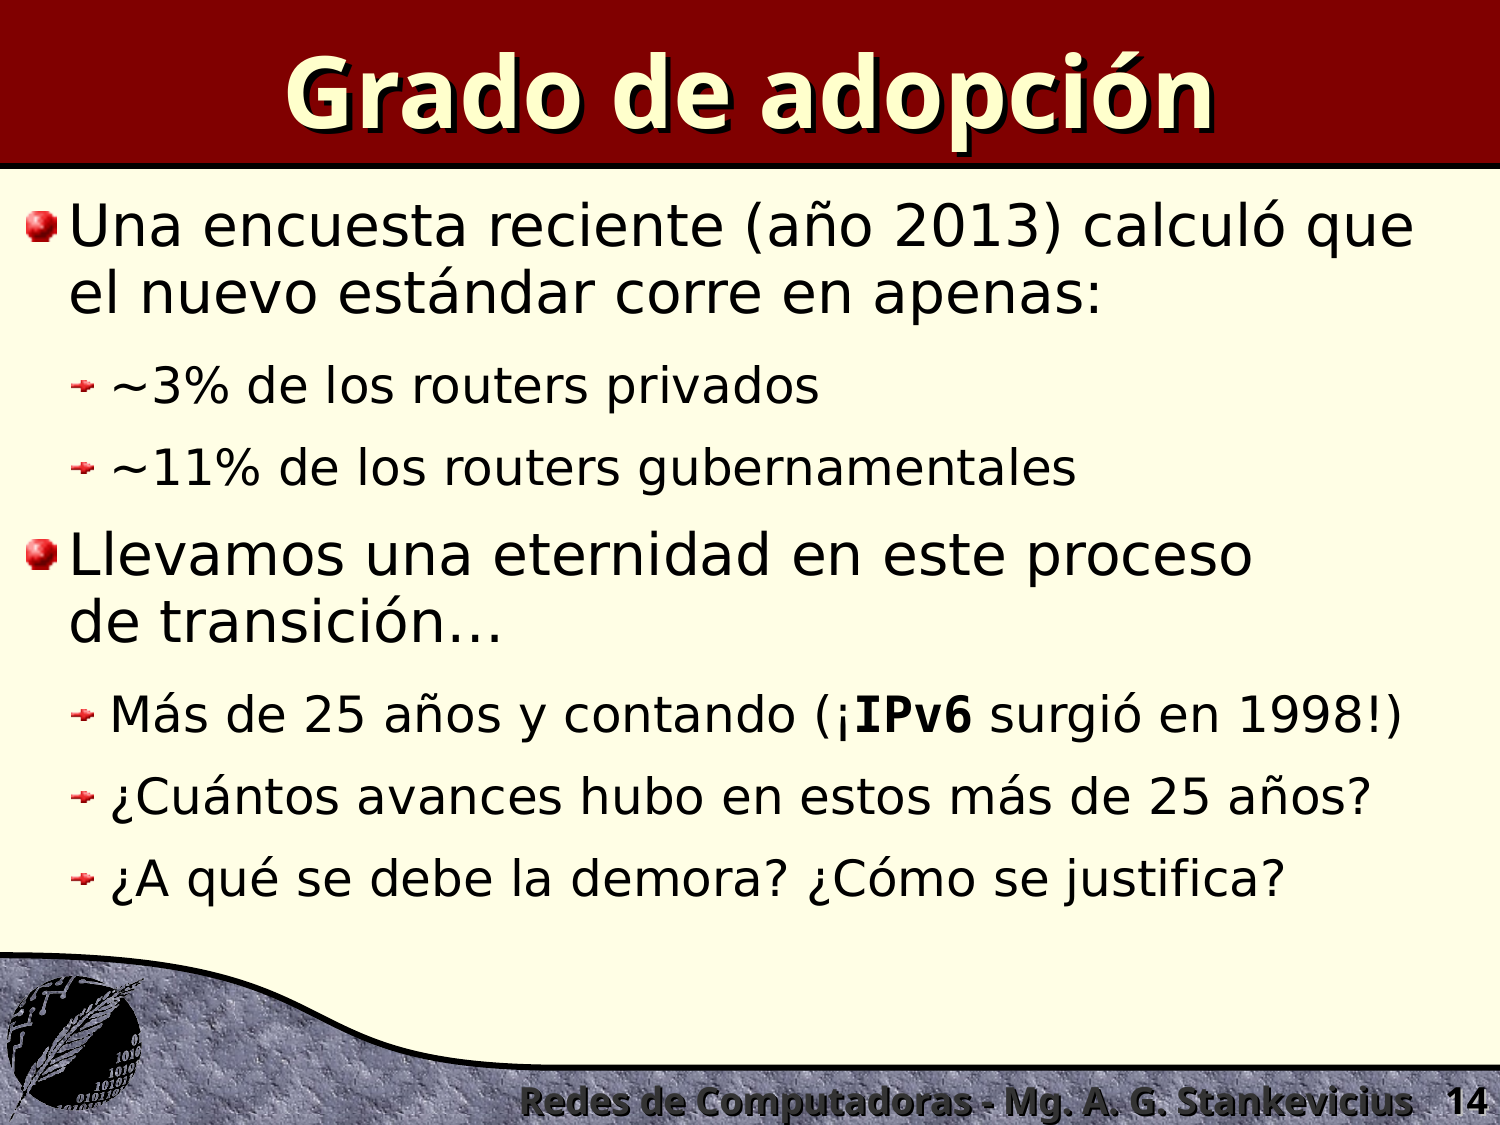

# Grado de adopción
Una encuesta reciente (año 2013) calculó que el nuevo estándar corre en apenas:
~3% de los routers privados
~11% de los routers gubernamentales
Llevamos una eternidad en este proceso
de transición…
Más de 25 años y contando (¡IPv6 surgió en 1998!)
¿Cuántos avances hubo en estos más de 25 años?
¿A qué se debe la demora? ¿Cómo se justifica?
14